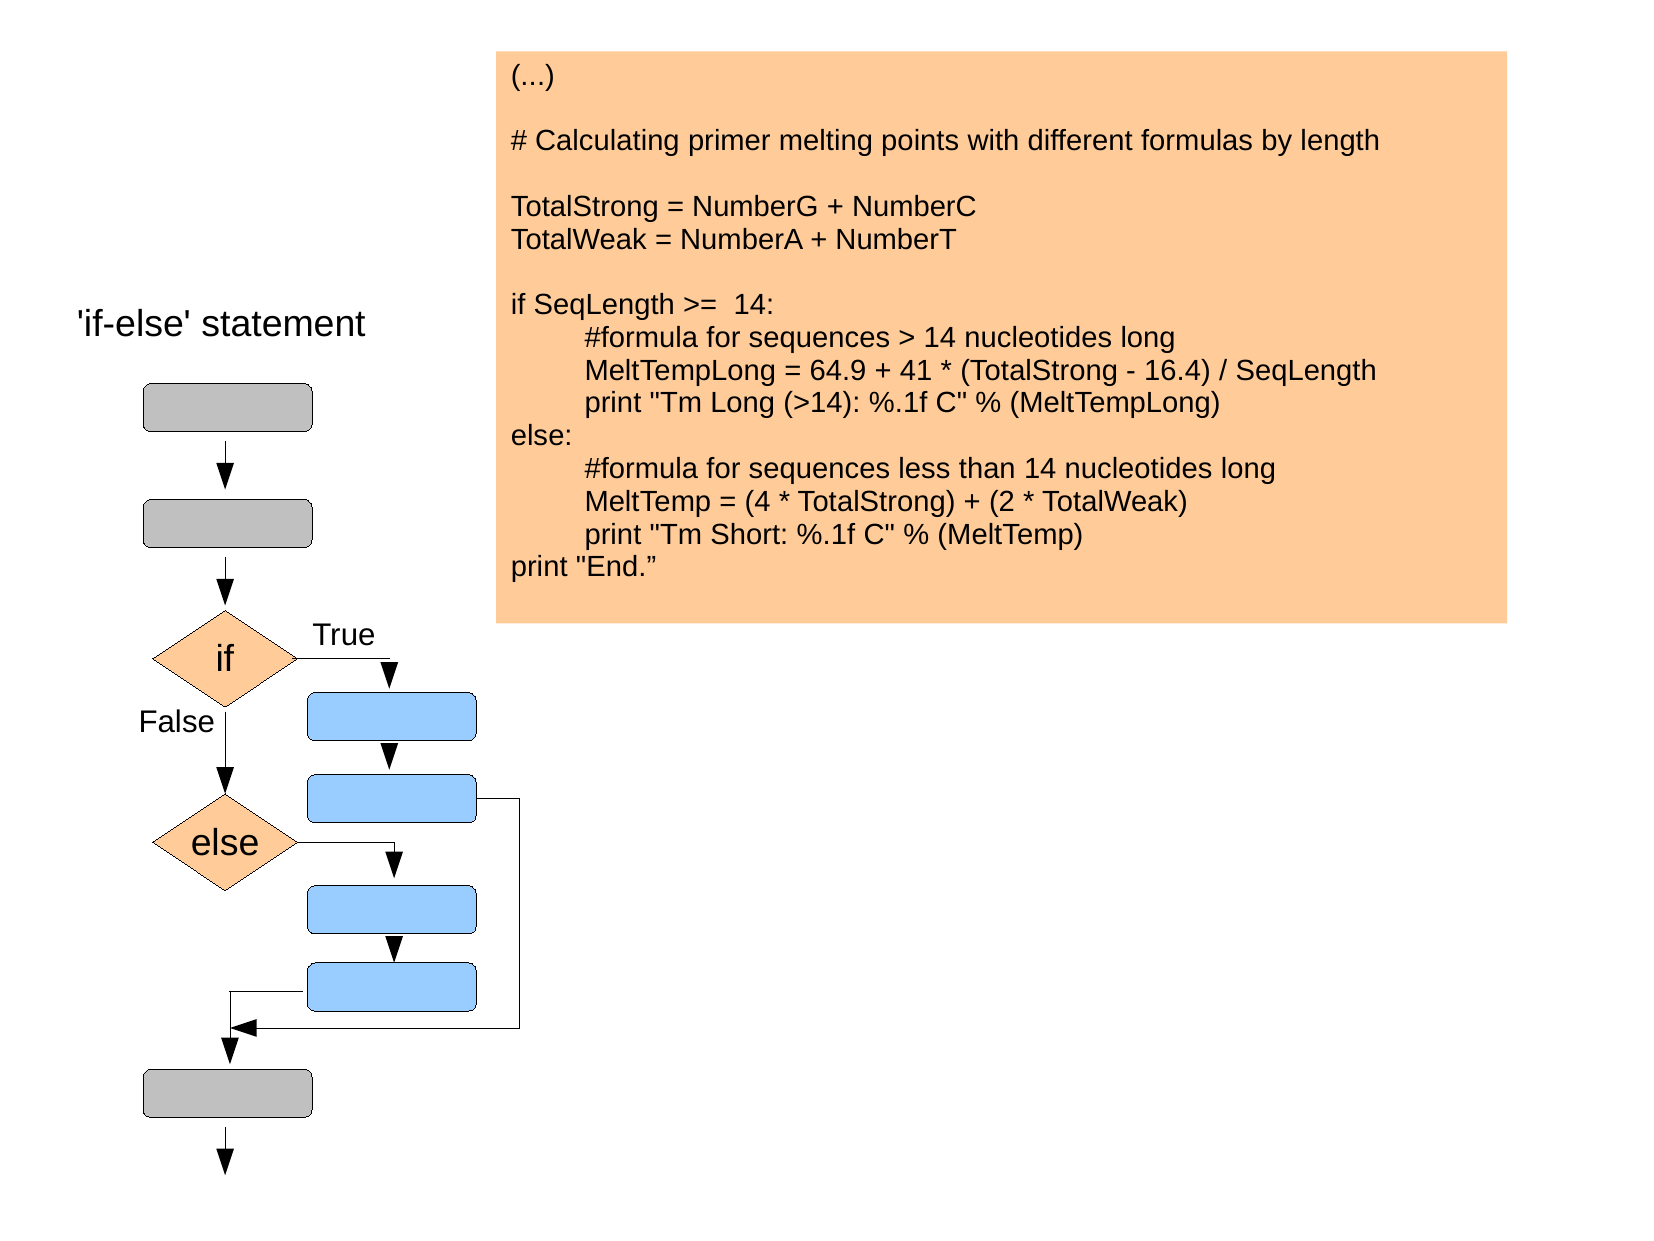

(...)
# Calculating primer melting points with different formulas by length
TotalStrong = NumberG + NumberC
TotalWeak = NumberA + NumberT
if SeqLength >= 14:
	#formula for sequences > 14 nucleotides long
	MeltTempLong = 64.9 + 41 * (TotalStrong - 16.4) / SeqLength
	print "Tm Long (>14): %.1f C" % (MeltTempLong)
else:
	#formula for sequences less than 14 nucleotides long
	MeltTemp = (4 * TotalStrong) + (2 * TotalWeak)
	print "Tm Short: %.1f C" % (MeltTemp)
print "End.”
'if-else' statement
if
True
False
else